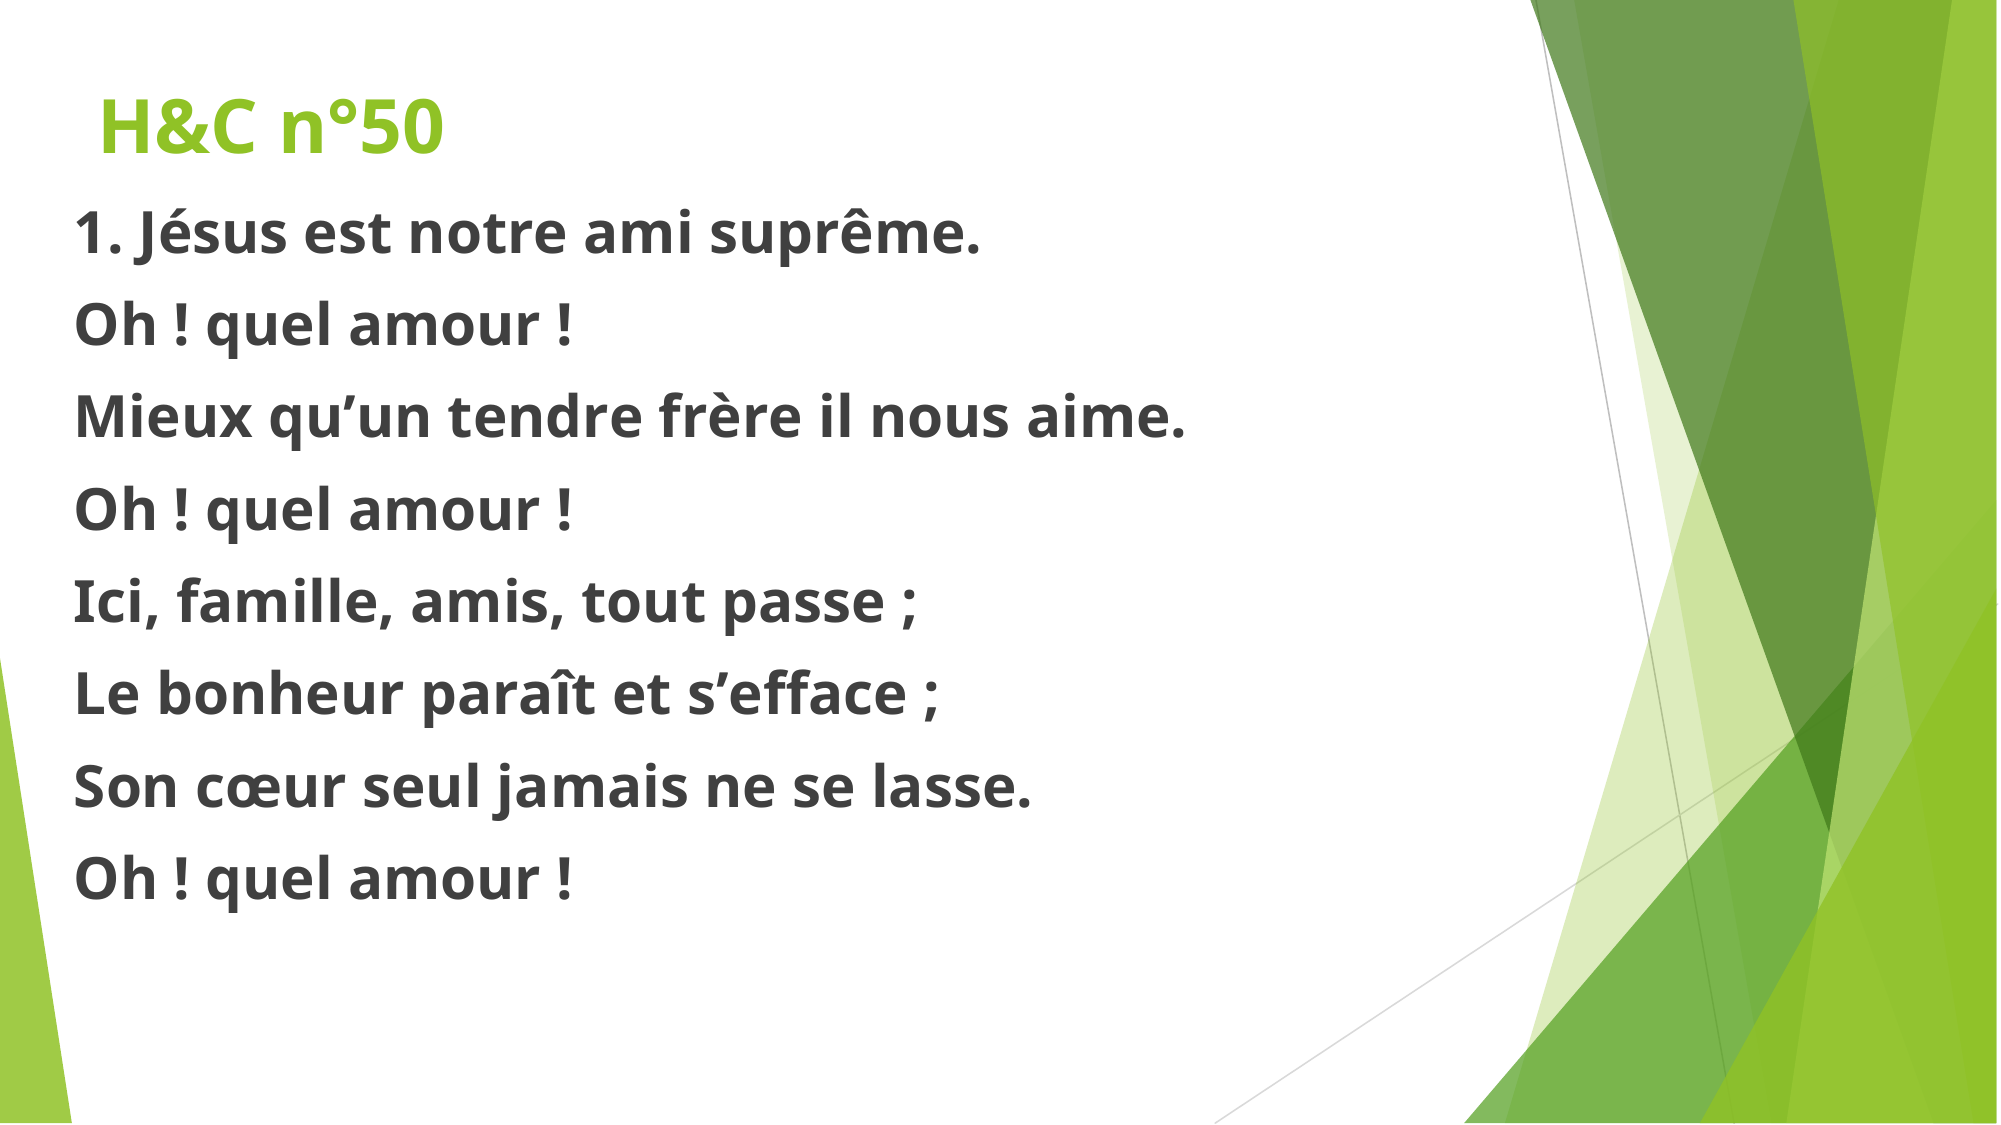

H&C n°50
1. Jésus est notre ami suprême.
Oh ! quel amour !
Mieux qu’un tendre frère il nous aime.
Oh ! quel amour !
Ici, famille, amis, tout passe ;
Le bonheur paraît et s’efface ;
Son cœur seul jamais ne se lasse.
Oh ! quel amour !